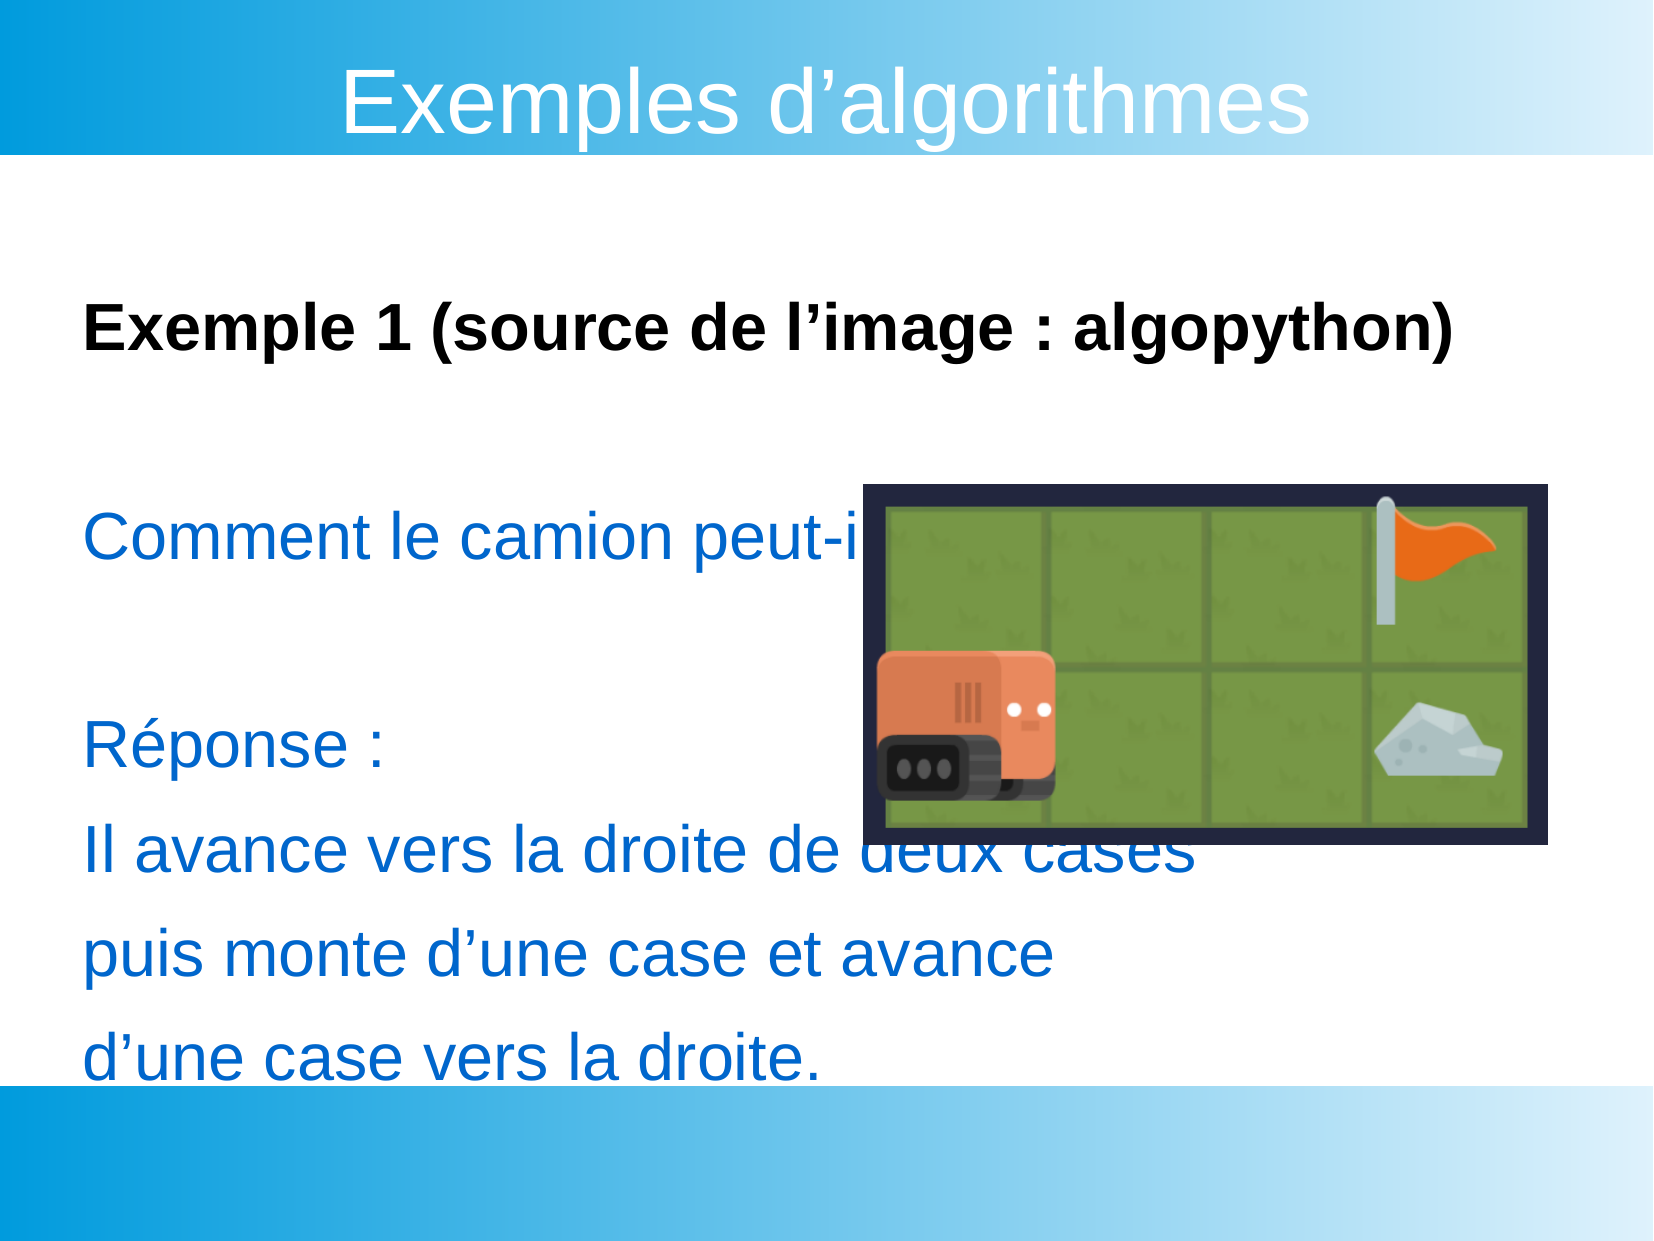

# Exemples d’algorithmes
Exemple 1 (source de l’image : algopython)
Comment le camion peut-il rejoindre le drapeau ?
Réponse :
Il avance vers la droite de deux cases
puis monte d’une case et avance
d’une case vers la droite.
Le drapeau est alors atteint et le niveau réussi.